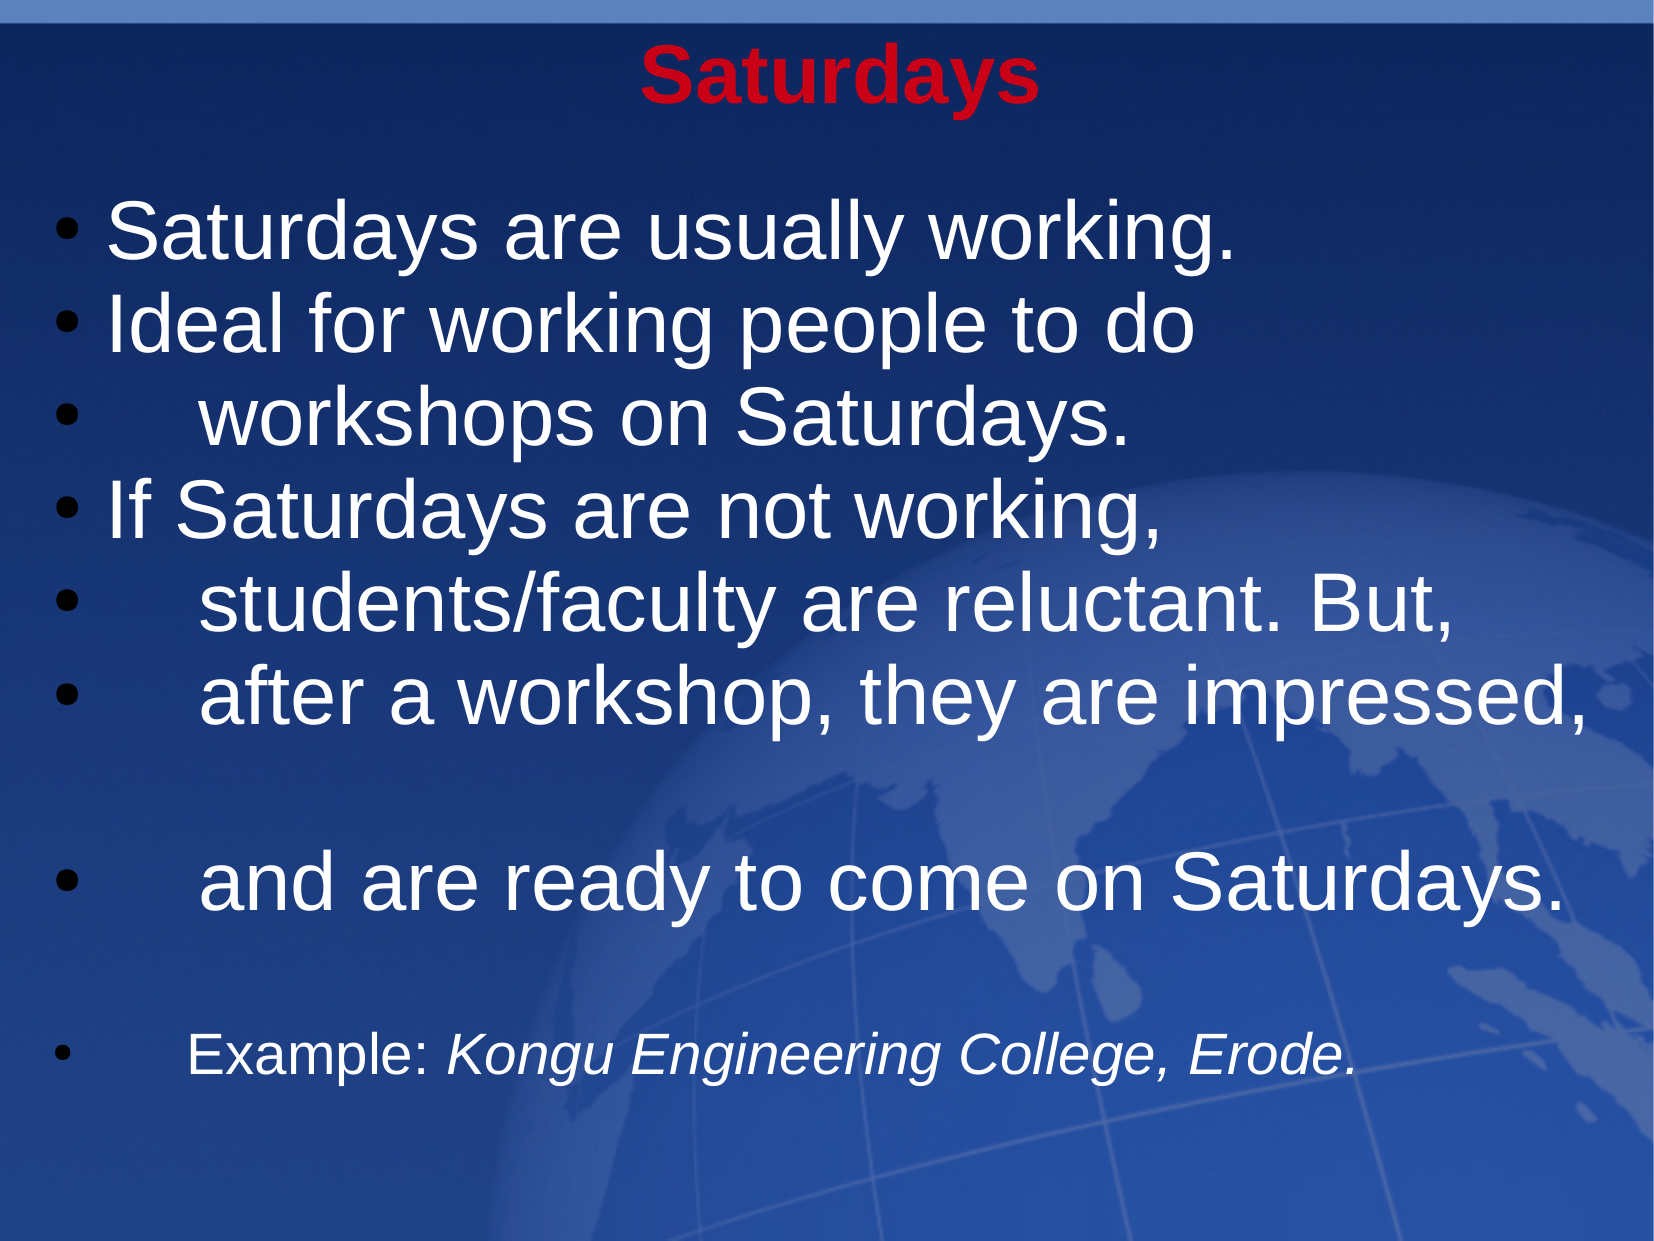

Saturdays
 Saturdays are usually working.
 Ideal for working people to do
 workshops on Saturdays.
 If Saturdays are not working,
 students/faculty are reluctant. But,
 after a workshop, they are impressed,
 and are ready to come on Saturdays.
 Example: Kongu Engineering College, Erode.